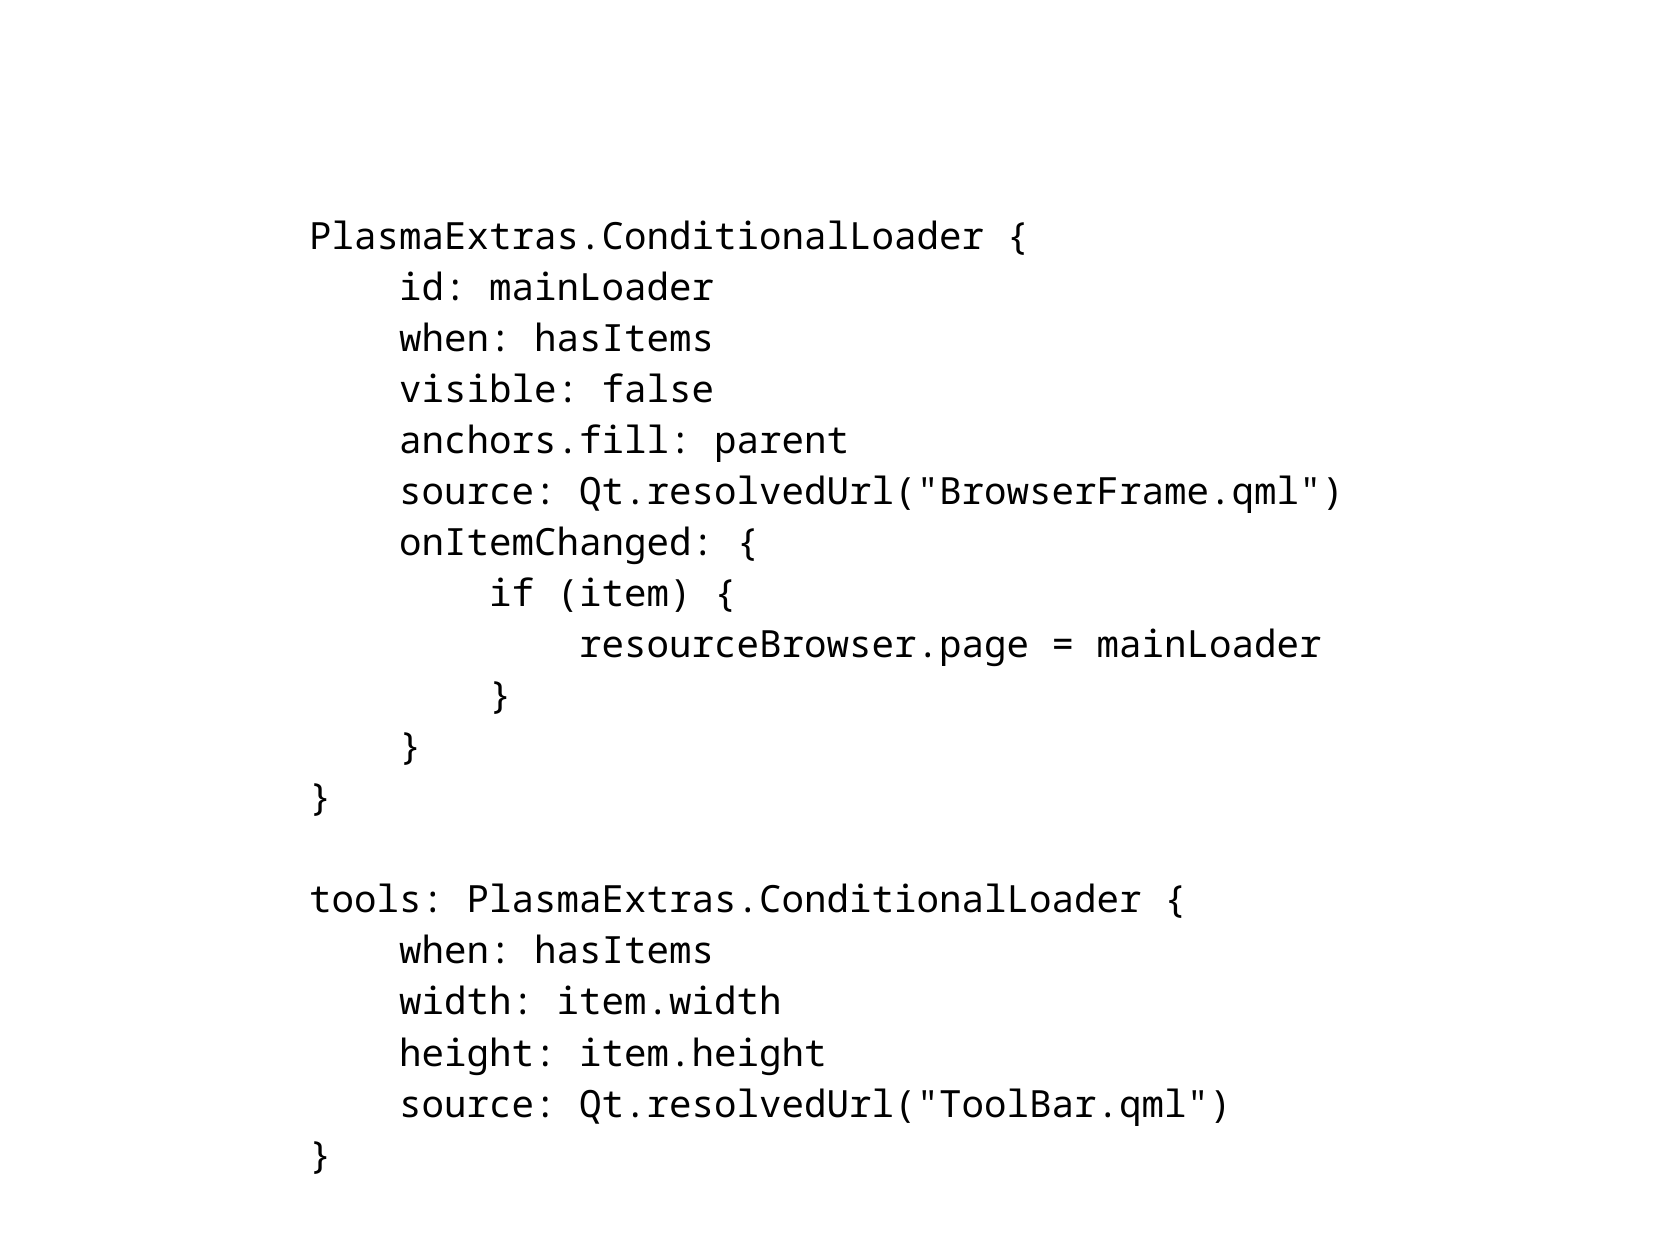

PlasmaExtras.ConditionalLoader {
 id: mainLoader
 when: hasItems
 visible: false
 anchors.fill: parent
 source: Qt.resolvedUrl("BrowserFrame.qml")
 onItemChanged: {
 if (item) {
 resourceBrowser.page = mainLoader
 }
 }
}
tools: PlasmaExtras.ConditionalLoader {
 when: hasItems
 width: item.width
 height: item.height
 source: Qt.resolvedUrl("ToolBar.qml")
}